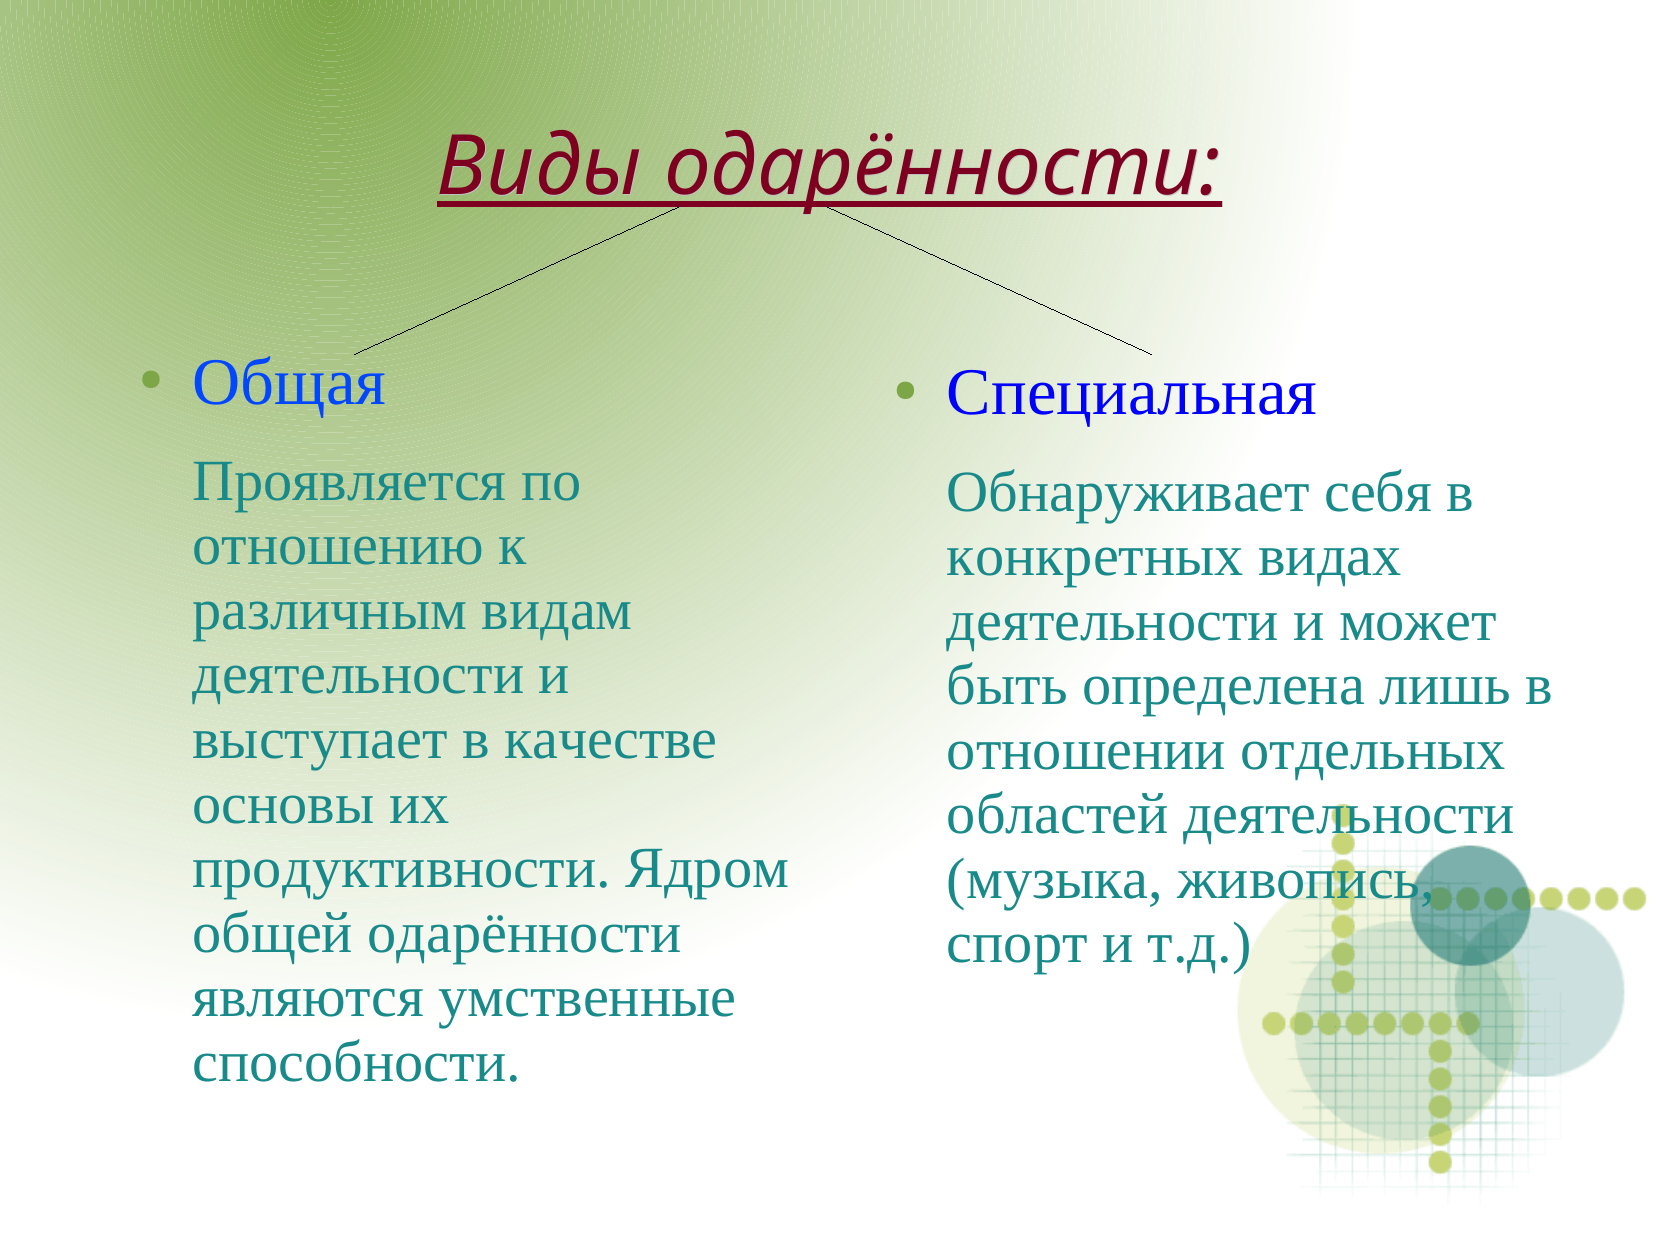

# Виды одарённости:
Общая
Проявляется по отношению к различным видам деятельности и выступает в качестве основы их продуктивности. Ядром общей одарённости являются умственные способности.
Специальная
Обнаруживает себя в конкретных видах деятельности и может быть определена лишь в отношении отдельных областей деятельности (музыка, живопись, спорт и т.д.)